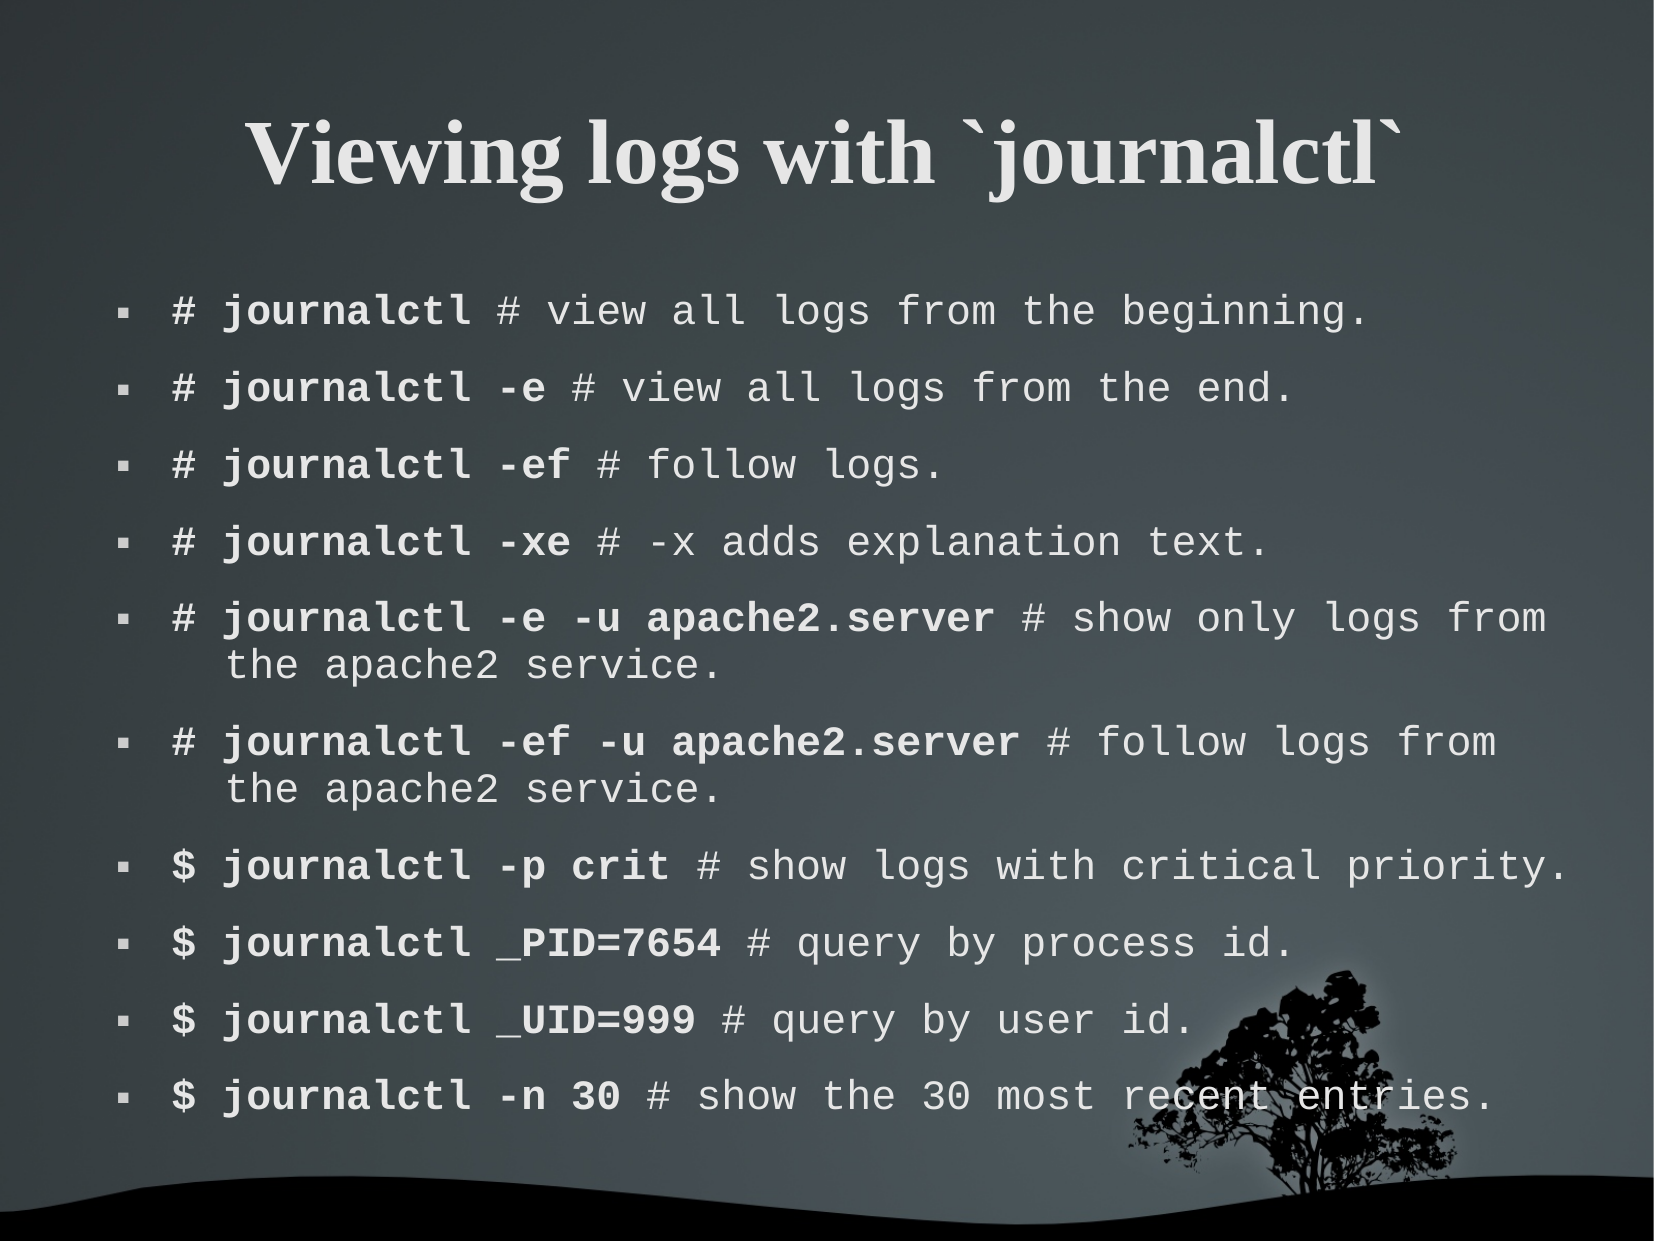

# Viewing logs with `journalctl`
# journalctl # view all logs from the beginning.
# journalctl -e # view all logs from the end.
# journalctl -ef # follow logs.
# journalctl -xe # -x adds explanation text.
# journalctl -e -u apache2.server # show only logs from the apache2 service.
# journalctl -ef -u apache2.server # follow logs from the apache2 service.
$ journalctl -p crit # show logs with critical priority.
$ journalctl _PID=7654 # query by process id.
$ journalctl _UID=999 # query by user id.
$ journalctl -n 30 # show the 30 most recent entries.